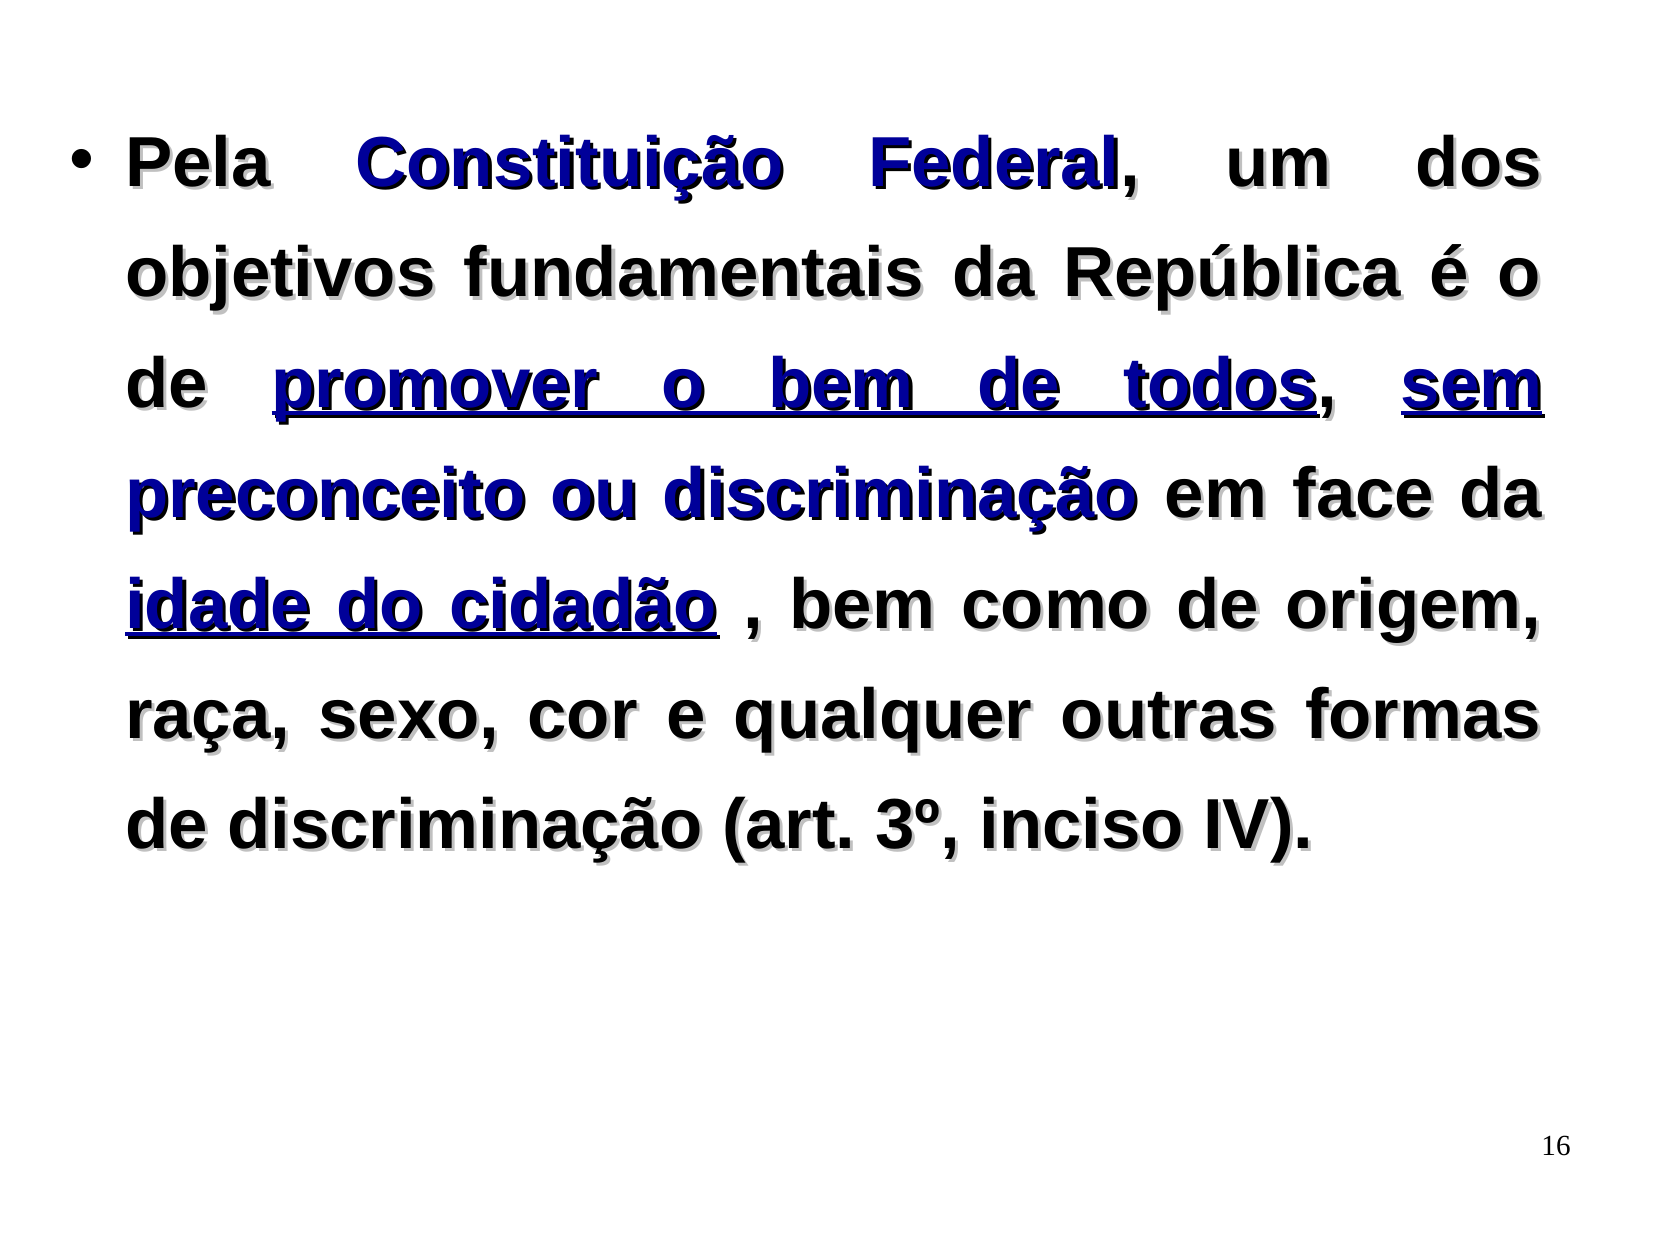

Pela Constituição Federal, um dos objetivos fundamentais da República é o de promover o bem de todos, sem preconceito ou discriminação em face da idade do cidadão , bem como de origem, raça, sexo, cor e qualquer outras formas de discriminação (art. 3º, inciso IV).
16